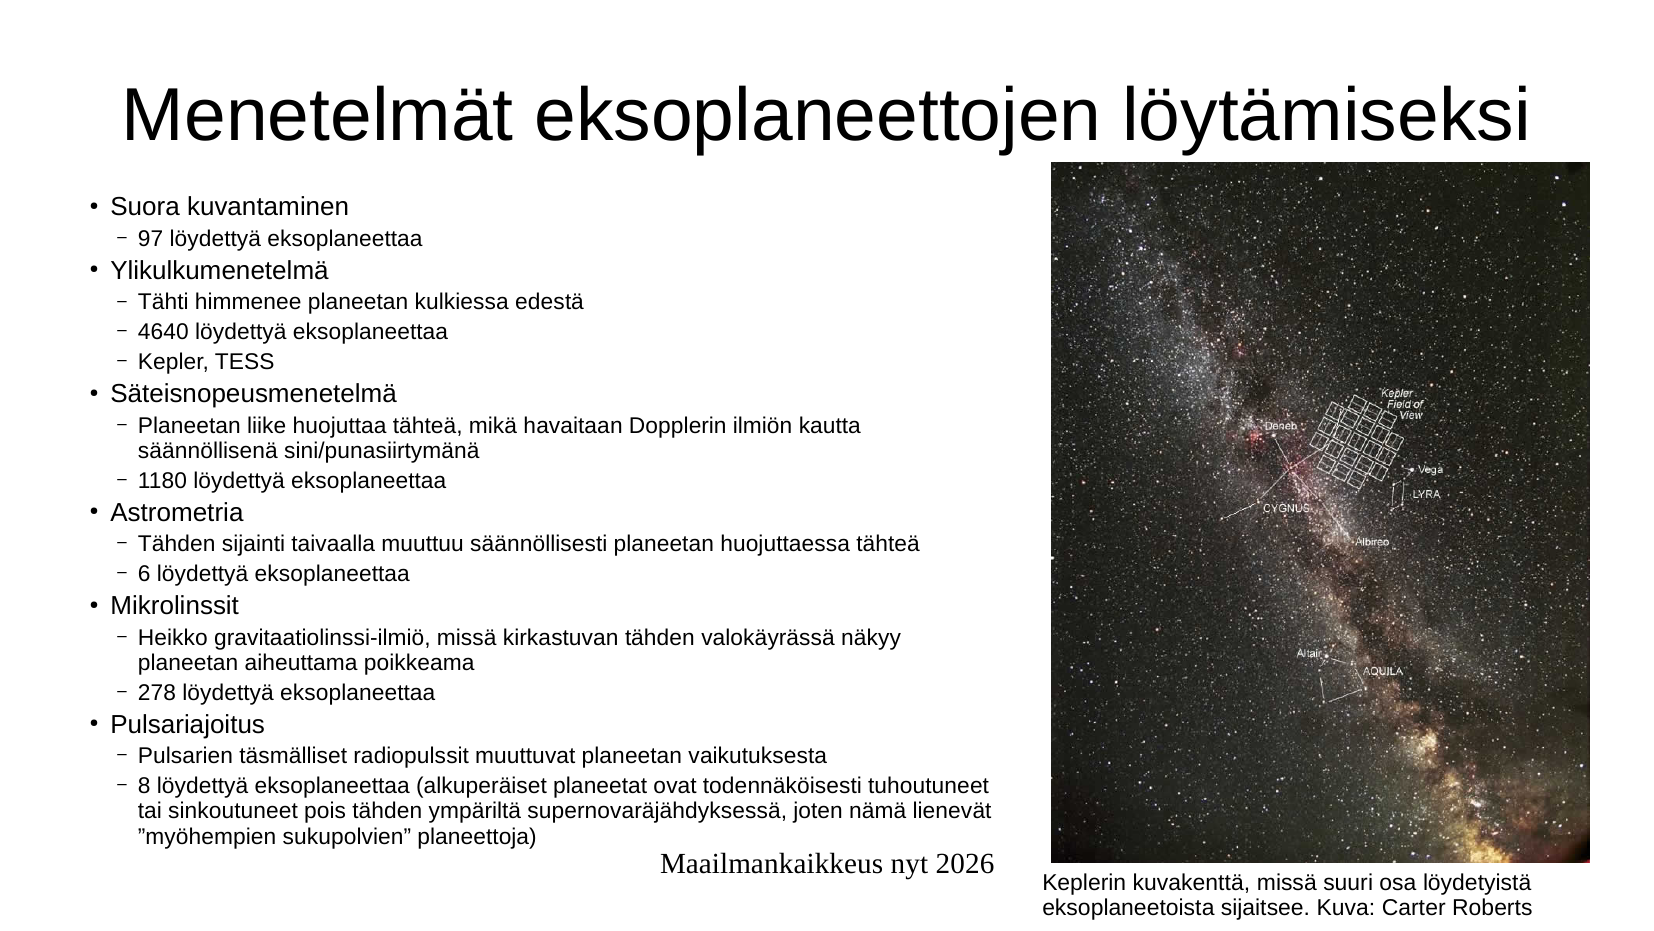

# Menetelmät eksoplaneettojen löytämiseksi
Suora kuvantaminen
97 löydettyä eksoplaneettaa
Ylikulkumenetelmä
Tähti himmenee planeetan kulkiessa edestä
4640 löydettyä eksoplaneettaa
Kepler, TESS
Säteisnopeusmenetelmä
Planeetan liike huojuttaa tähteä, mikä havaitaan Dopplerin ilmiön kautta säännöllisenä sini/punasiirtymänä
1180 löydettyä eksoplaneettaa
Astrometria
Tähden sijainti taivaalla muuttuu säännöllisesti planeetan huojuttaessa tähteä
6 löydettyä eksoplaneettaa
Mikrolinssit
Heikko gravitaatiolinssi-ilmiö, missä kirkastuvan tähden valokäyrässä näkyy planeetan aiheuttama poikkeama
278 löydettyä eksoplaneettaa
Pulsariajoitus
Pulsarien täsmälliset radiopulssit muuttuvat planeetan vaikutuksesta
8 löydettyä eksoplaneettaa (alkuperäiset planeetat ovat todennäköisesti tuhoutuneet tai sinkoutuneet pois tähden ympäriltä supernovaräjähdyksessä, joten nämä lienevät ”myöhempien sukupolvien” planeettoja)
Keplerin kuvakenttä, missä suuri osa löydetyistä eksoplaneetoista sijaitsee. Kuva: Carter Roberts